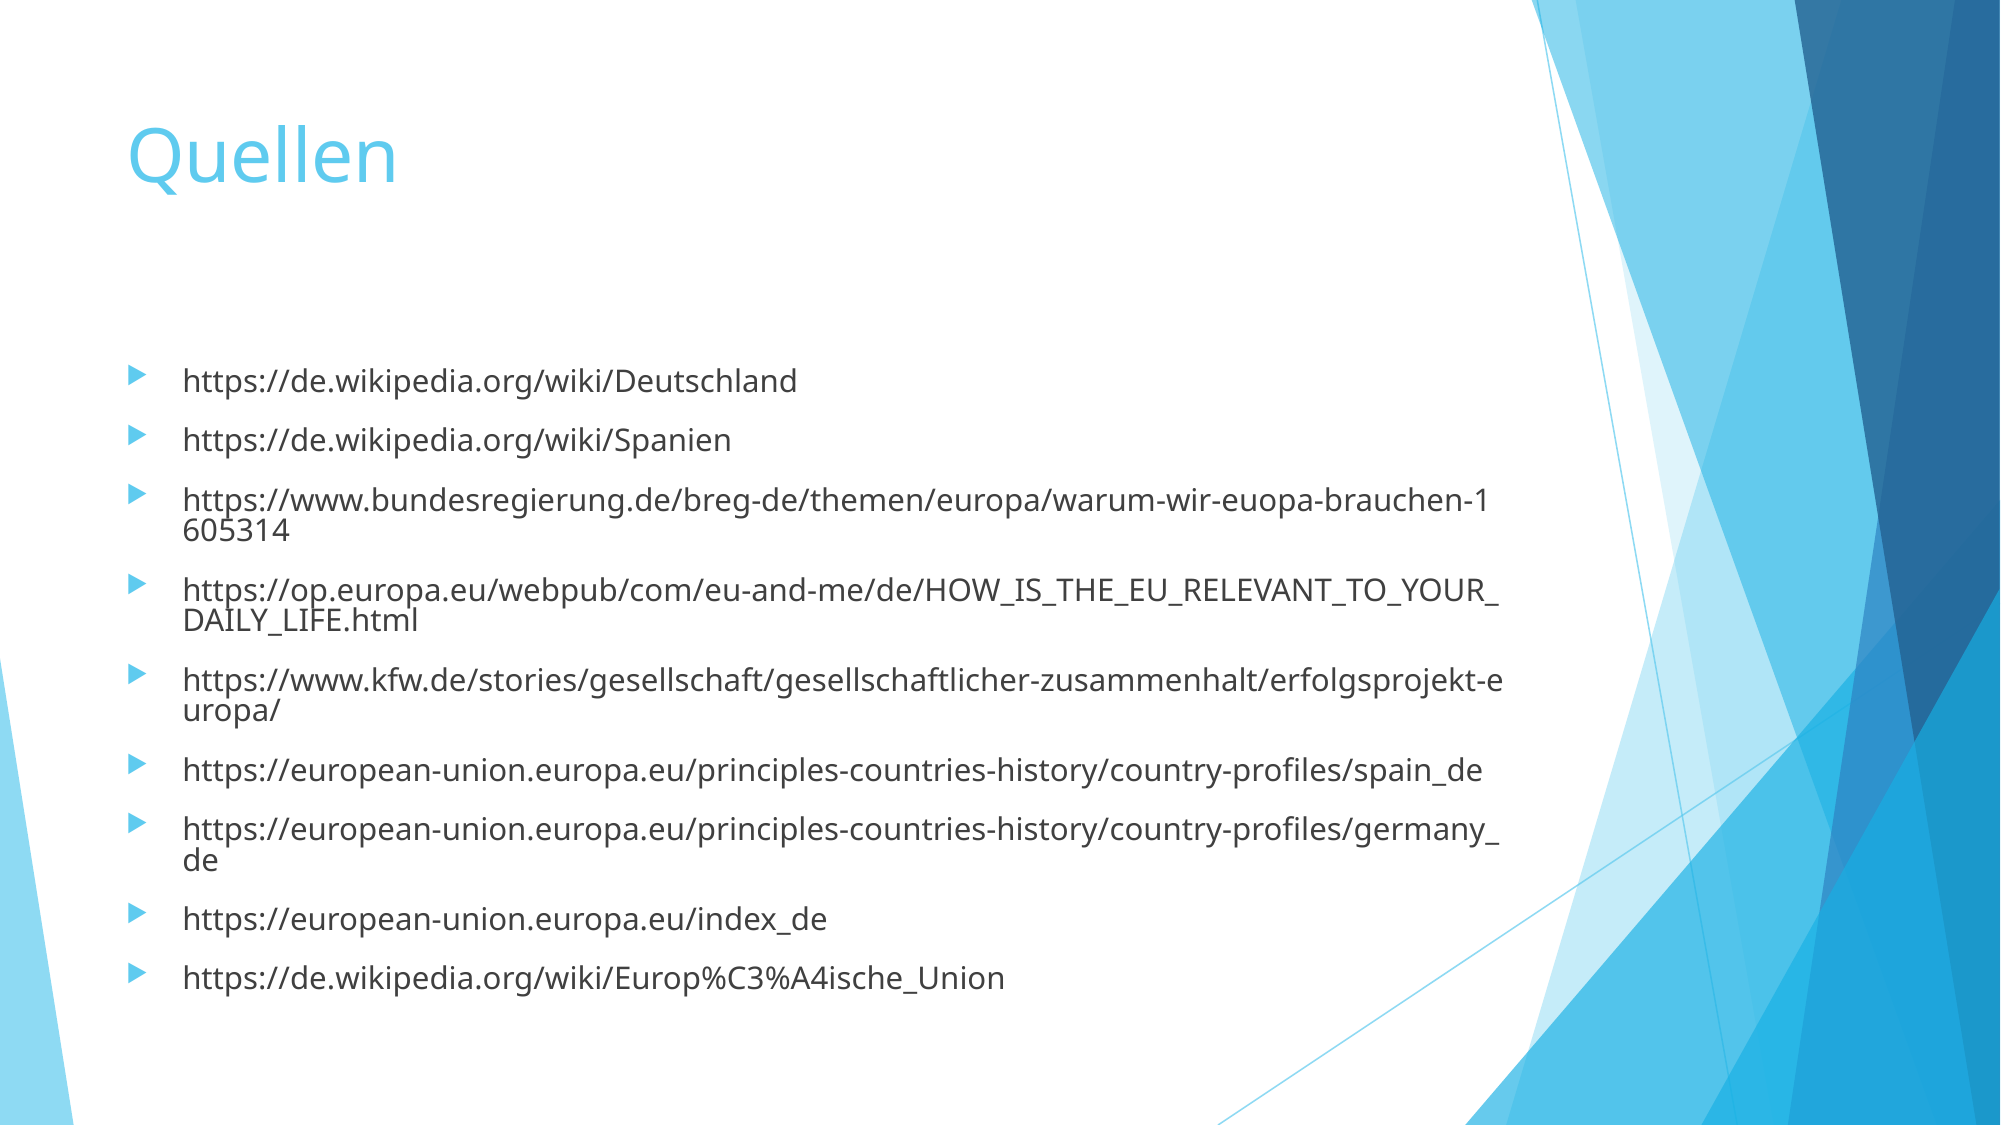

# Quellen
https://de.wikipedia.org/wiki/Deutschland
https://de.wikipedia.org/wiki/Spanien
https://www.bundesregierung.de/breg-de/themen/europa/warum-wir-euopa-brauchen-1605314
https://op.europa.eu/webpub/com/eu-and-me/de/HOW_IS_THE_EU_RELEVANT_TO_YOUR_DAILY_LIFE.html
https://www.kfw.de/stories/gesellschaft/gesellschaftlicher-zusammenhalt/erfolgsprojekt-europa/
https://european-union.europa.eu/principles-countries-history/country-profiles/spain_de
https://european-union.europa.eu/principles-countries-history/country-profiles/germany_de
https://european-union.europa.eu/index_de
https://de.wikipedia.org/wiki/Europ%C3%A4ische_Union